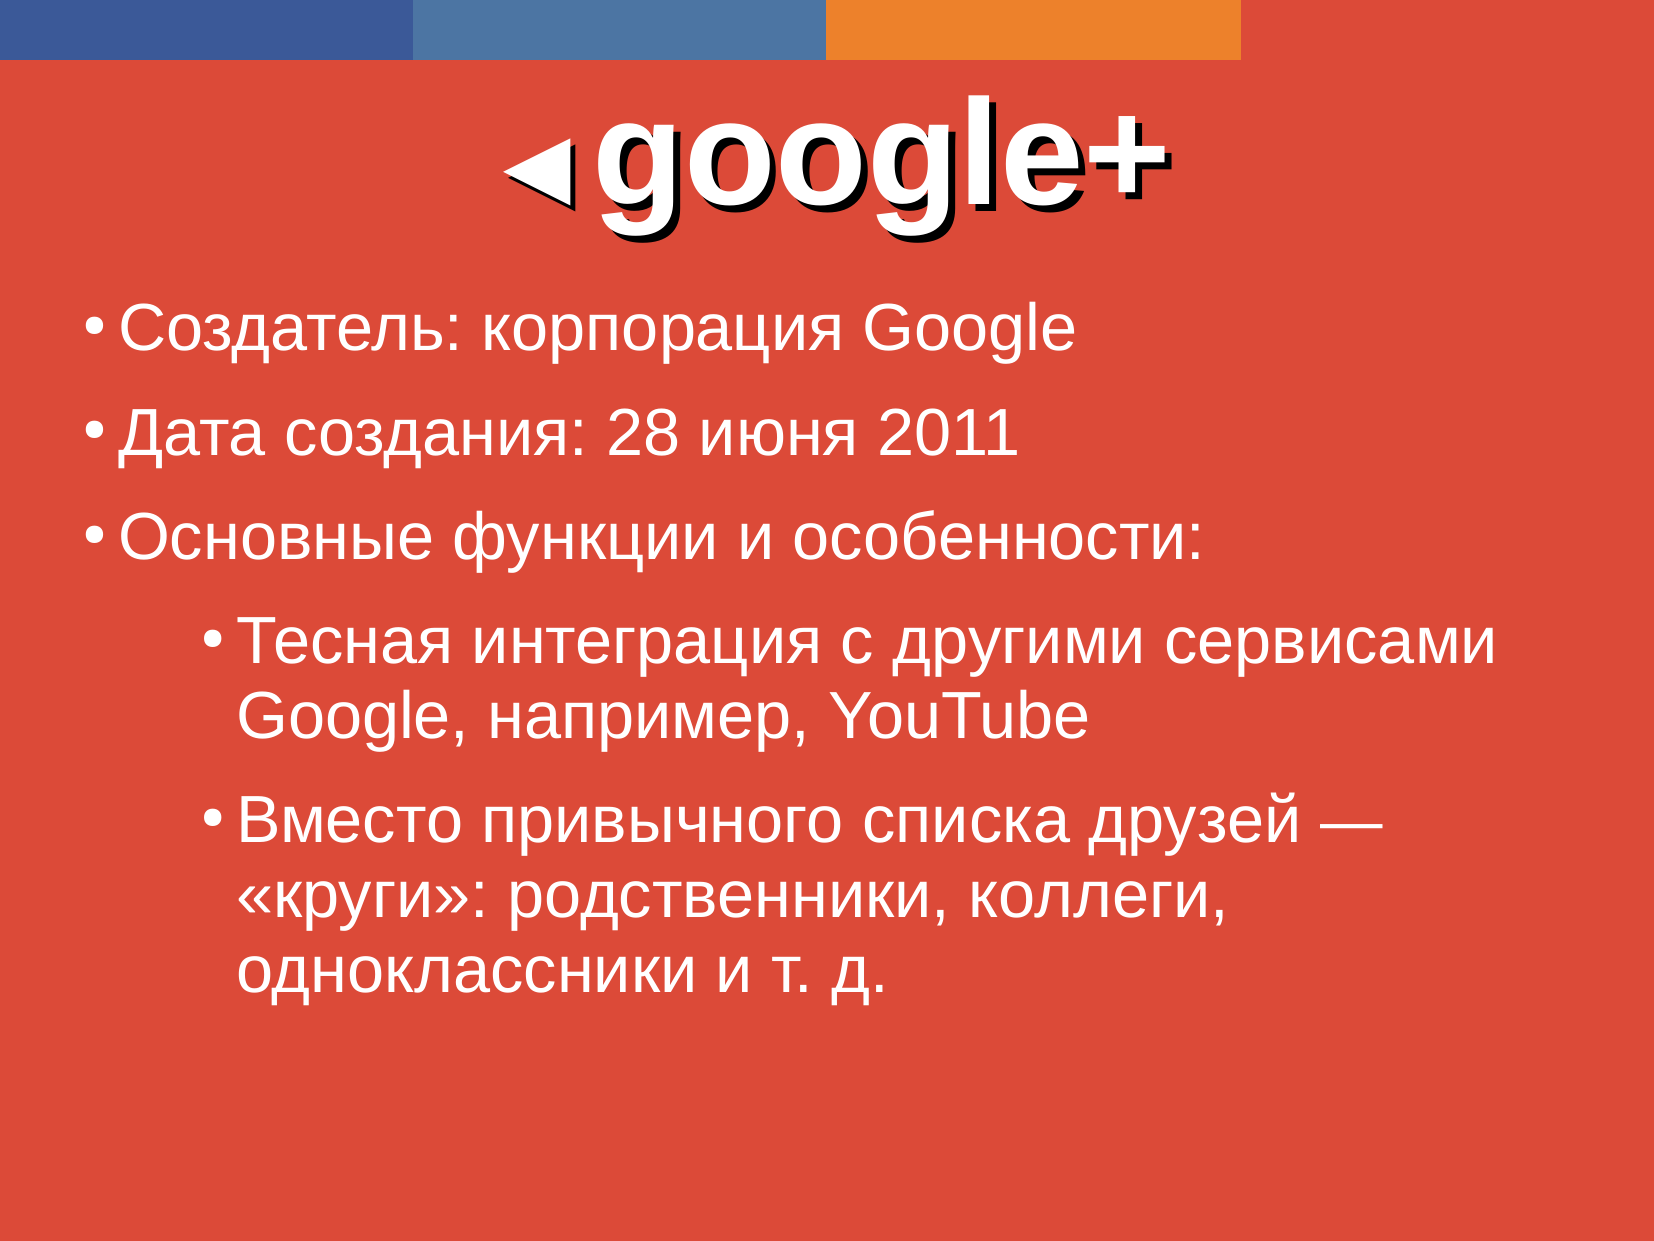

# ◄google+
Создатель: корпорация Google
Дата создания: 28 июня 2011
Основные функции и особенности:
Тесная интеграция с другими сервисами Google, например, YouTube
Вместо привычного списка друзей — «круги»: родственники, коллеги, одноклассники и т. д.